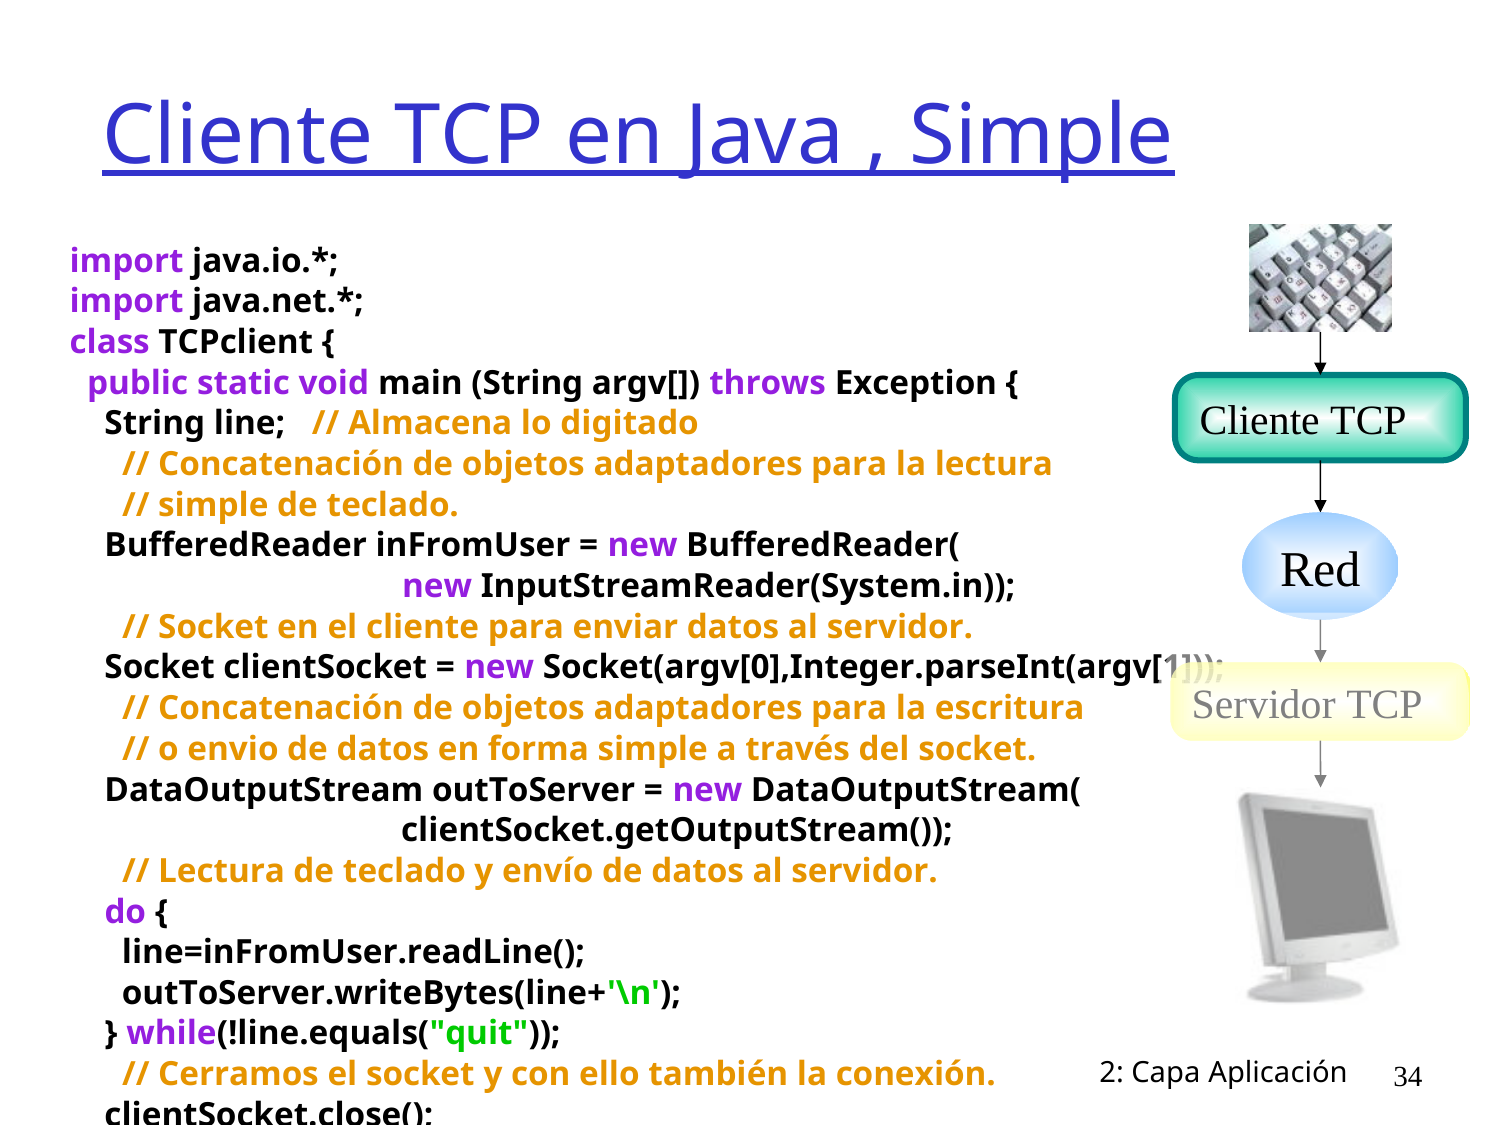

# Cliente TCP en Java , Simple
Cliente TCP
Red
	import java.io.*;
import java.net.*;
class TCPclient {
 public static void main (String argv[]) throws Exception {
 String line; // Almacena lo digitado
 // Concatenación de objetos adaptadores para la lectura
 // simple de teclado.
 BufferedReader inFromUser = new BufferedReader(
 new InputStreamReader(System.in));
 // Socket en el cliente para enviar datos al servidor.
 Socket clientSocket = new Socket(argv[0],Integer.parseInt(argv[1]));
 // Concatenación de objetos adaptadores para la escritura
 // o envio de datos en forma simple a través del socket.
 DataOutputStream outToServer = new DataOutputStream(
 clientSocket.getOutputStream());
 // Lectura de teclado y envío de datos al servidor.
 do {
 line=inFromUser.readLine();
 outToServer.writeBytes(line+'\n');
 } while(!line.equals("quit"));
 // Cerramos el socket y con ello también la conexión.
 clientSocket.close();
 }
}
Red
Servidor TCP